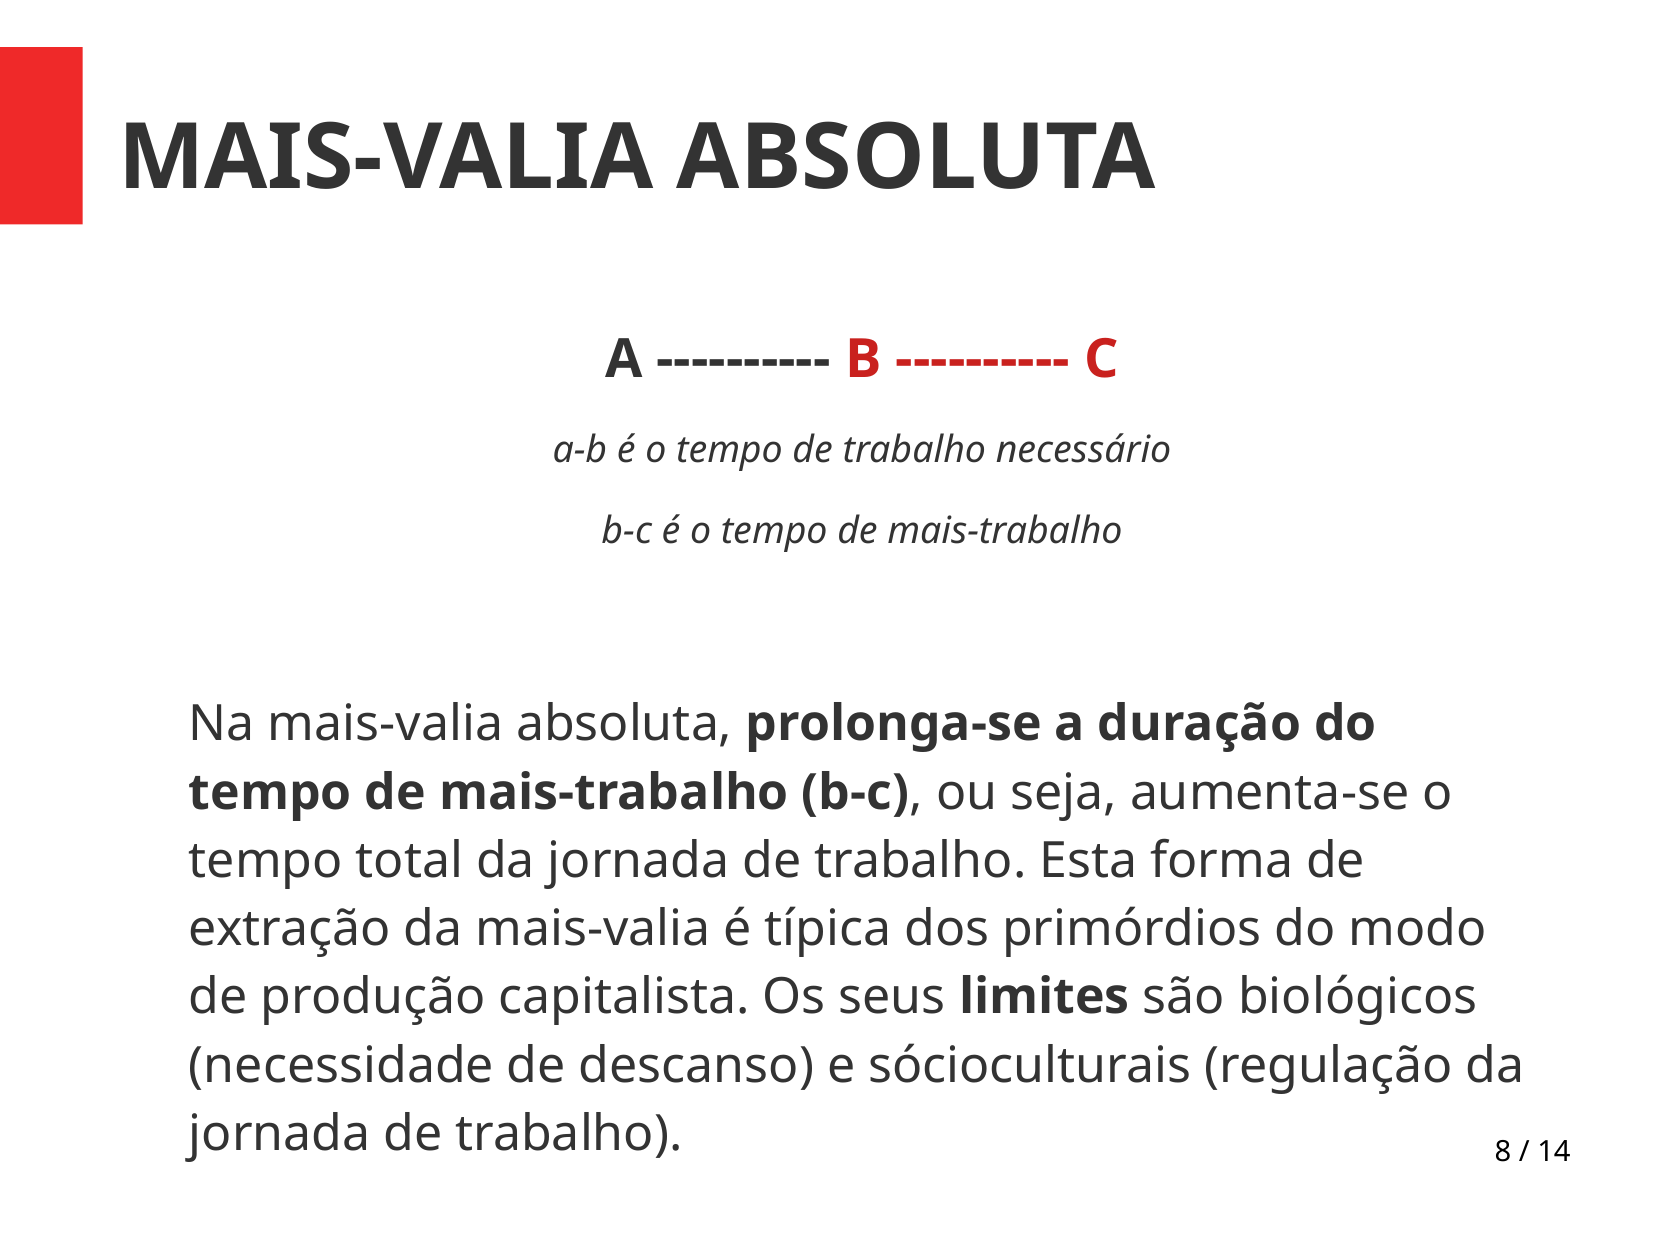

# MAIS-VALIA ABSOLUTA
A ---------- B ---------- C
a-b é o tempo de trabalho necessário
b-c é o tempo de mais-trabalho
Na mais-valia absoluta, prolonga-se a duração do tempo de mais-trabalho (b-c), ou seja, aumenta-se o tempo total da jornada de trabalho. Esta forma de extração da mais-valia é típica dos primórdios do modo de produção capitalista. Os seus limites são biológicos (necessidade de descanso) e sócioculturais (regulação da jornada de trabalho).
8